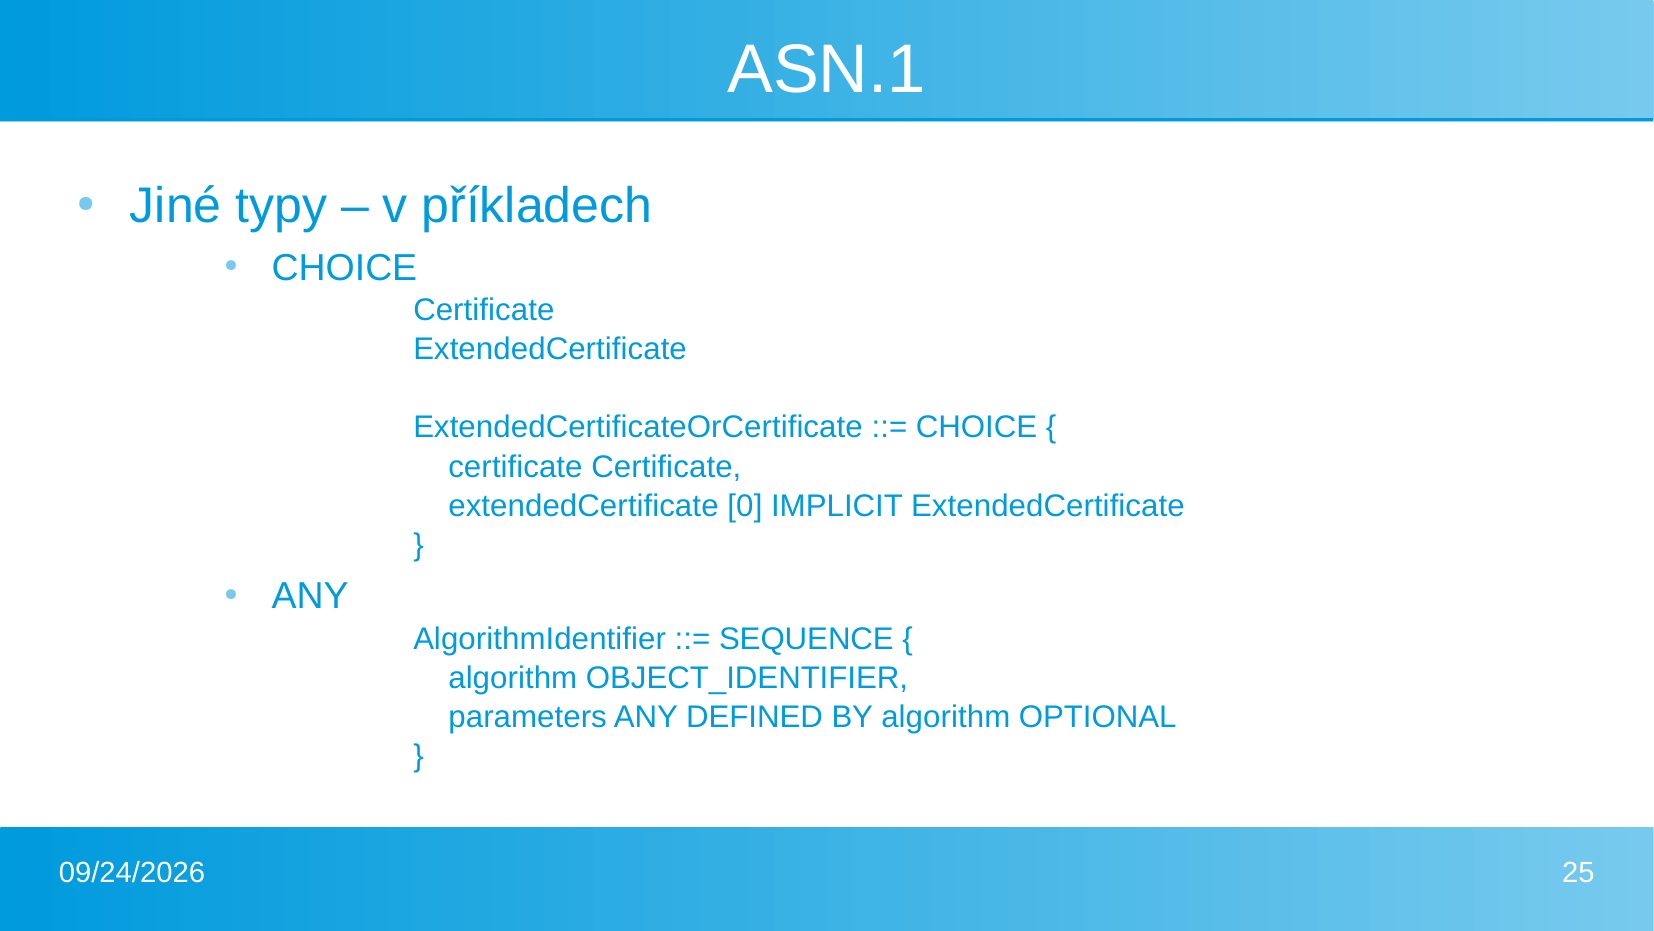

# ASN.1
Jiné typy – v příkladech
CHOICE
Certificate
ExtendedCertificate
ExtendedCertificateOrCertificate ::= CHOICE {
 certificate Certificate,
 extendedCertificate [0] IMPLICIT ExtendedCertificate
}
ANY
AlgorithmIdentifier ::= SEQUENCE {
 algorithm OBJECT_IDENTIFIER,
 parameters ANY DEFINED BY algorithm OPTIONAL
}
25